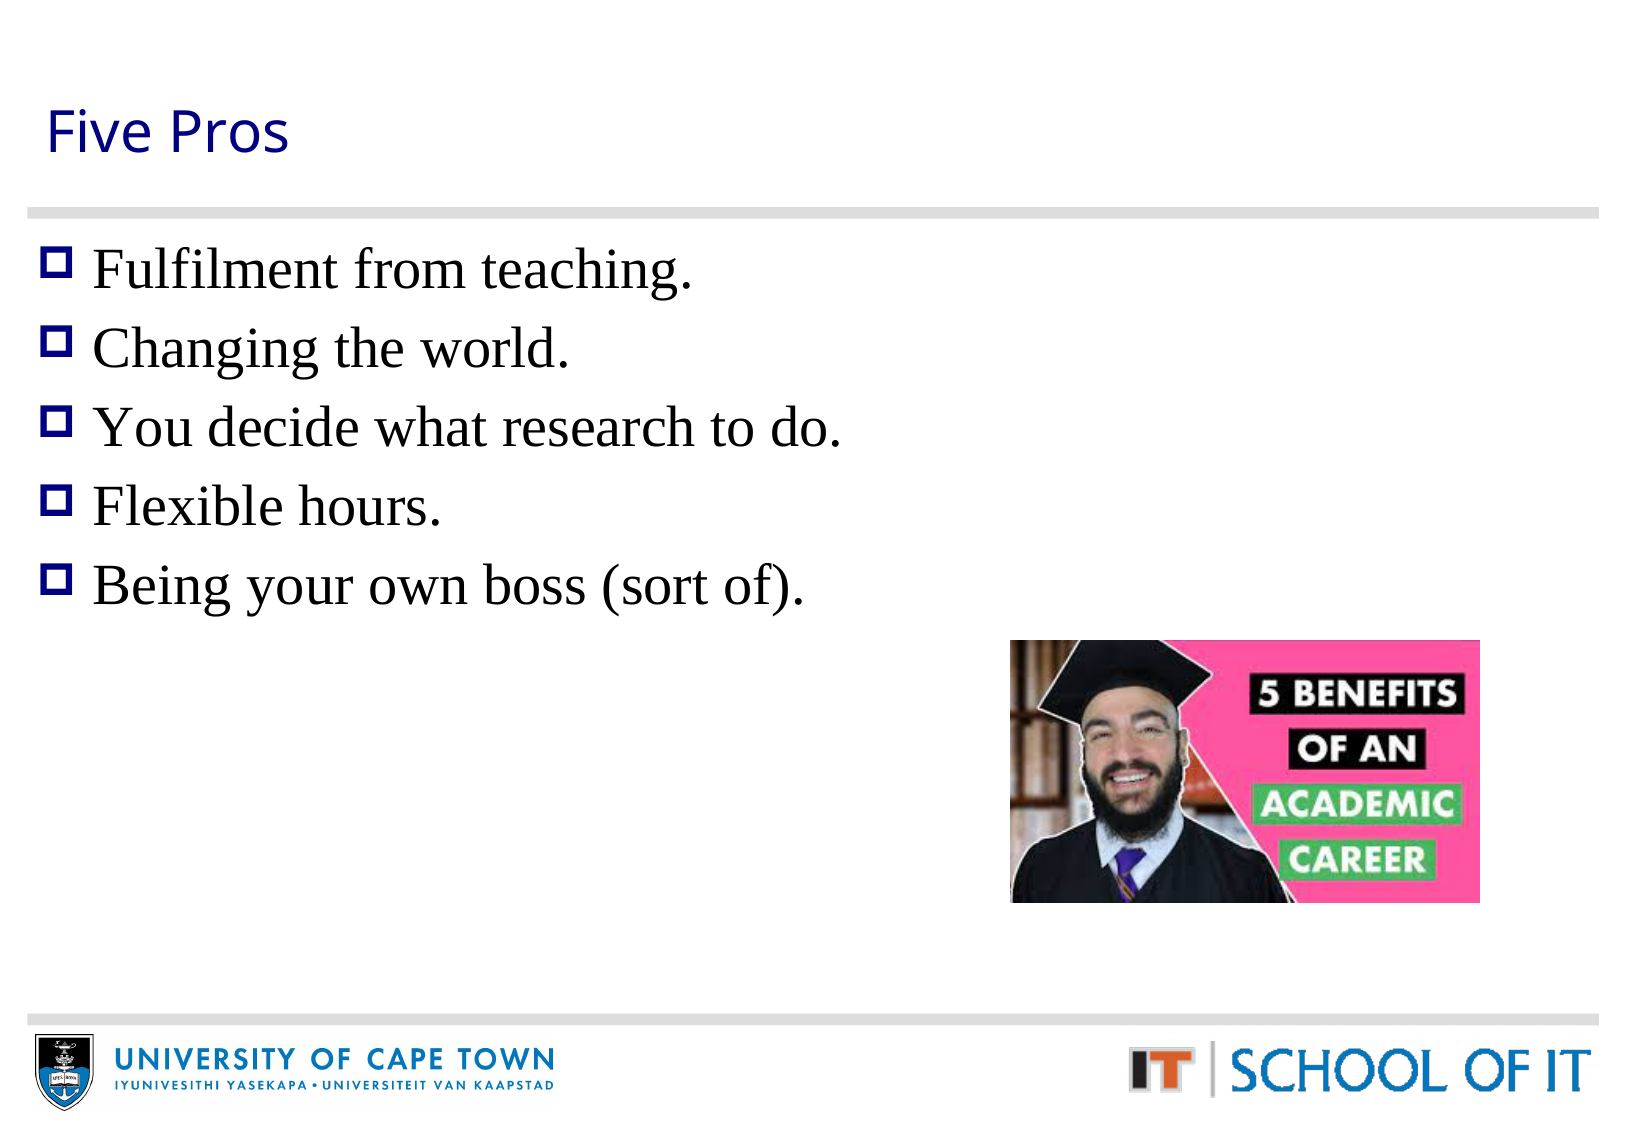

# Five Pros
Fulfilment from teaching.
Changing the world.
You decide what research to do.
Flexible hours.
Being your own boss (sort of).